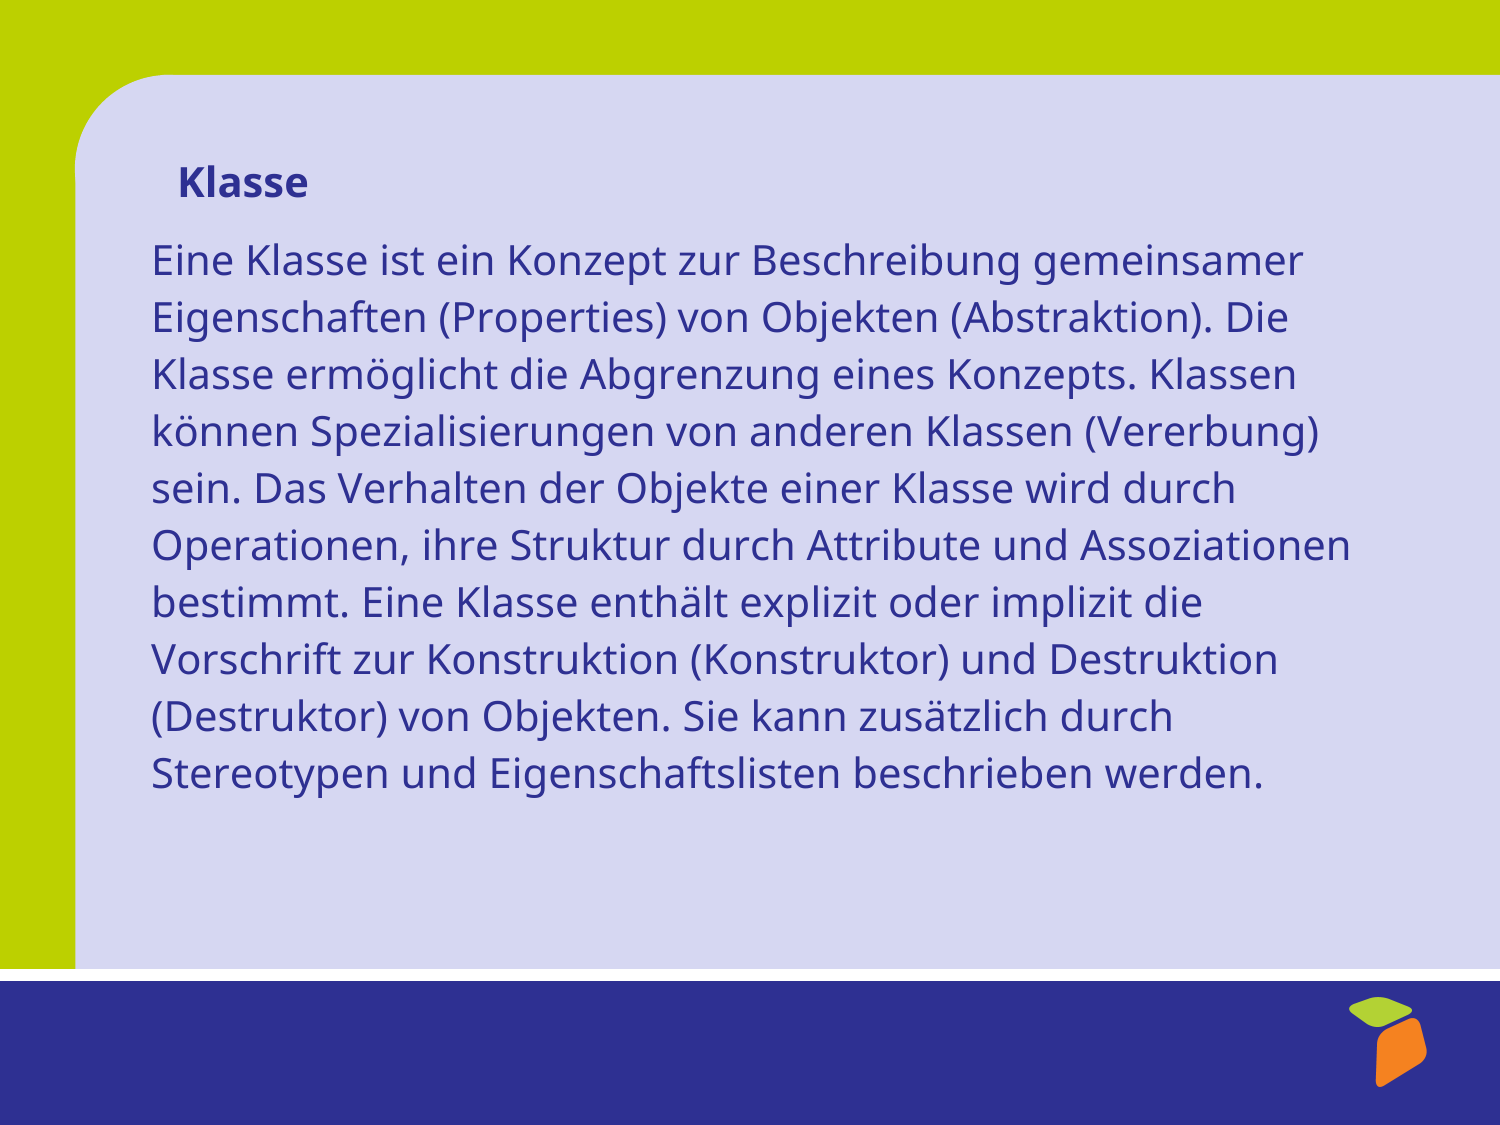

# Klasse
Eine Klasse ist ein Konzept zur Beschreibung gemeinsamer Eigenschaften (Properties) von Objekten (Abstraktion). Die Klasse ermöglicht die Abgrenzung eines Konzepts. Klassen können Spezialisierungen von anderen Klassen (Vererbung) sein. Das Verhalten der Objekte einer Klasse wird durch Operationen, ihre Struktur durch Attribute und Assoziationen bestimmt. Eine Klasse enthält explizit oder implizit die Vorschrift zur Konstruktion (Konstruktor) und Destruktion (Destruktor) von Objekten. Sie kann zusätzlich durch Stereotypen und Eigenschaftslisten beschrieben werden.